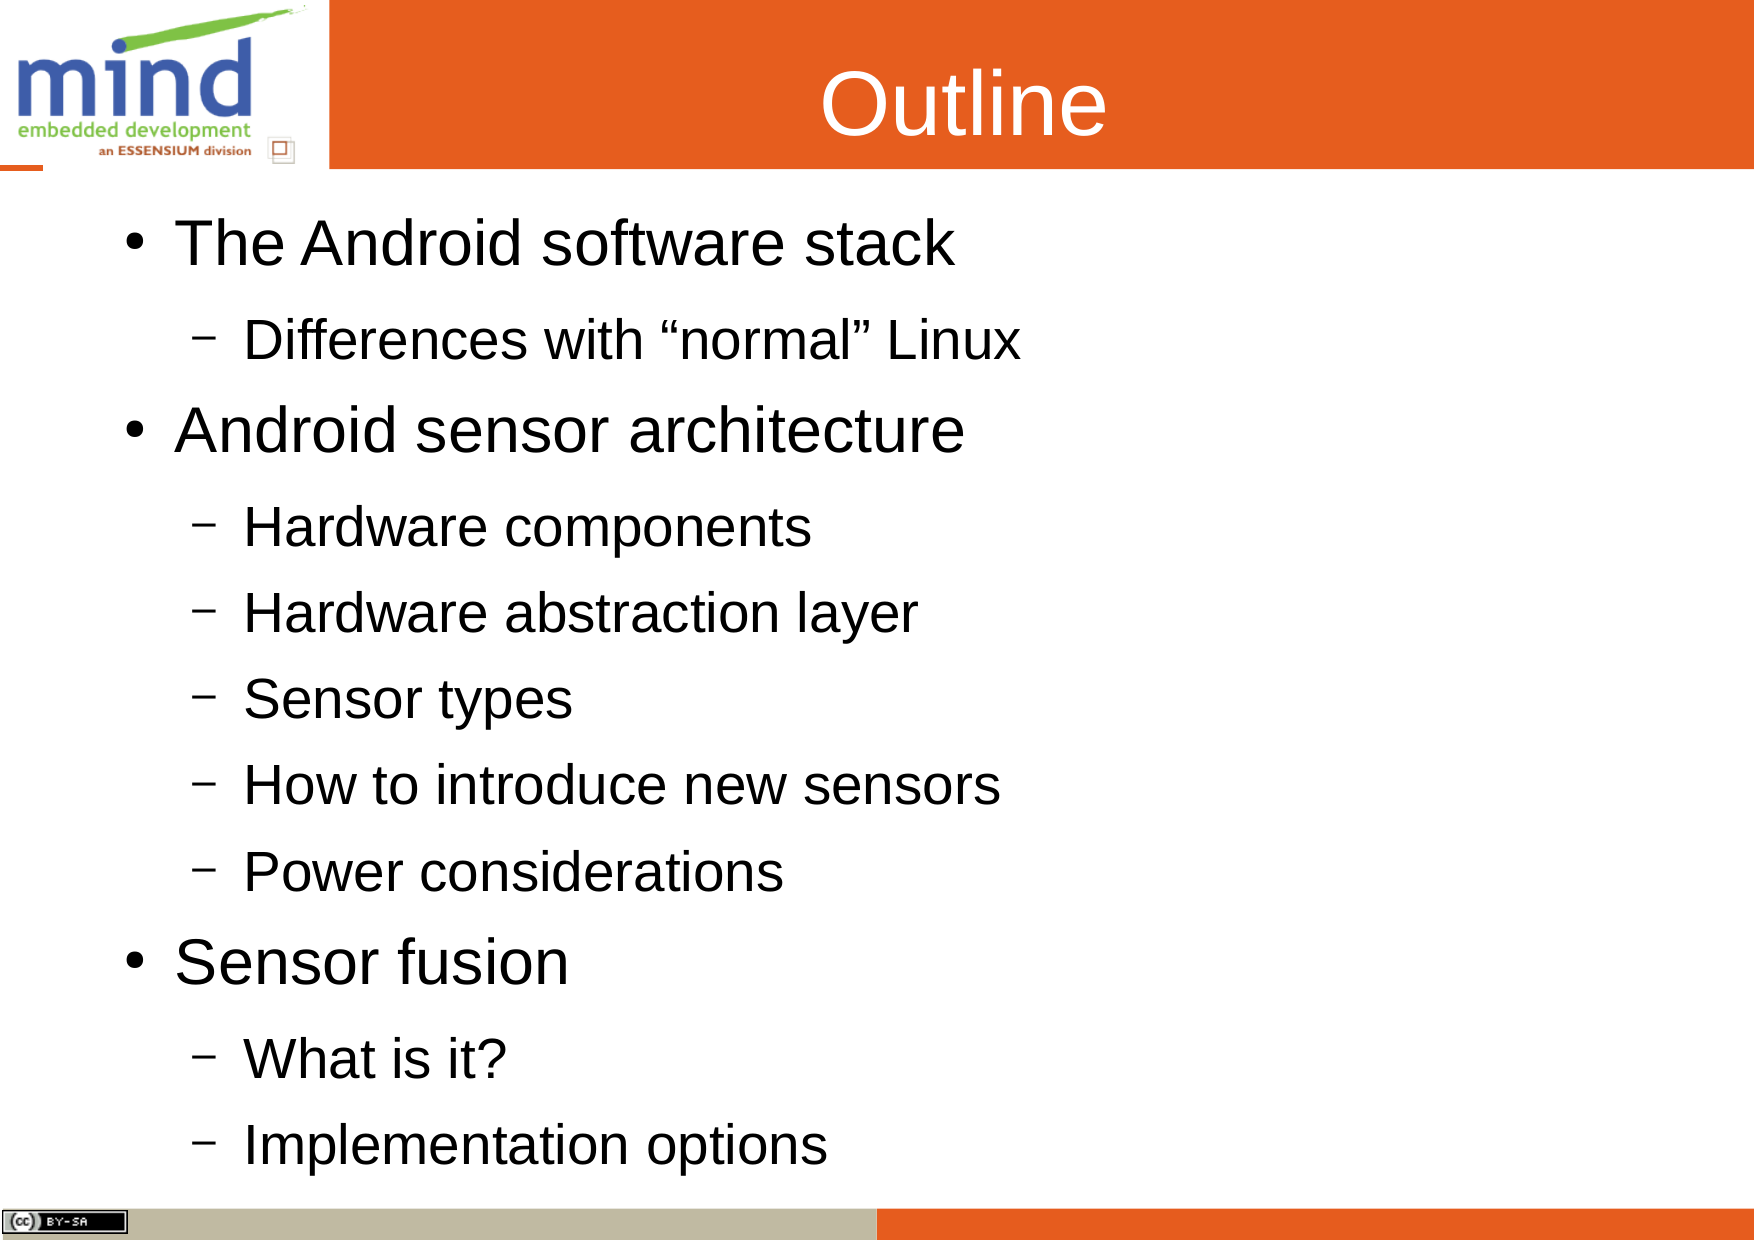

# Outline
The Android software stack
Differences with “normal” Linux
Android sensor architecture
Hardware components
Hardware abstraction layer
Sensor types
How to introduce new sensors
Power considerations
Sensor fusion
What is it?
Implementation options